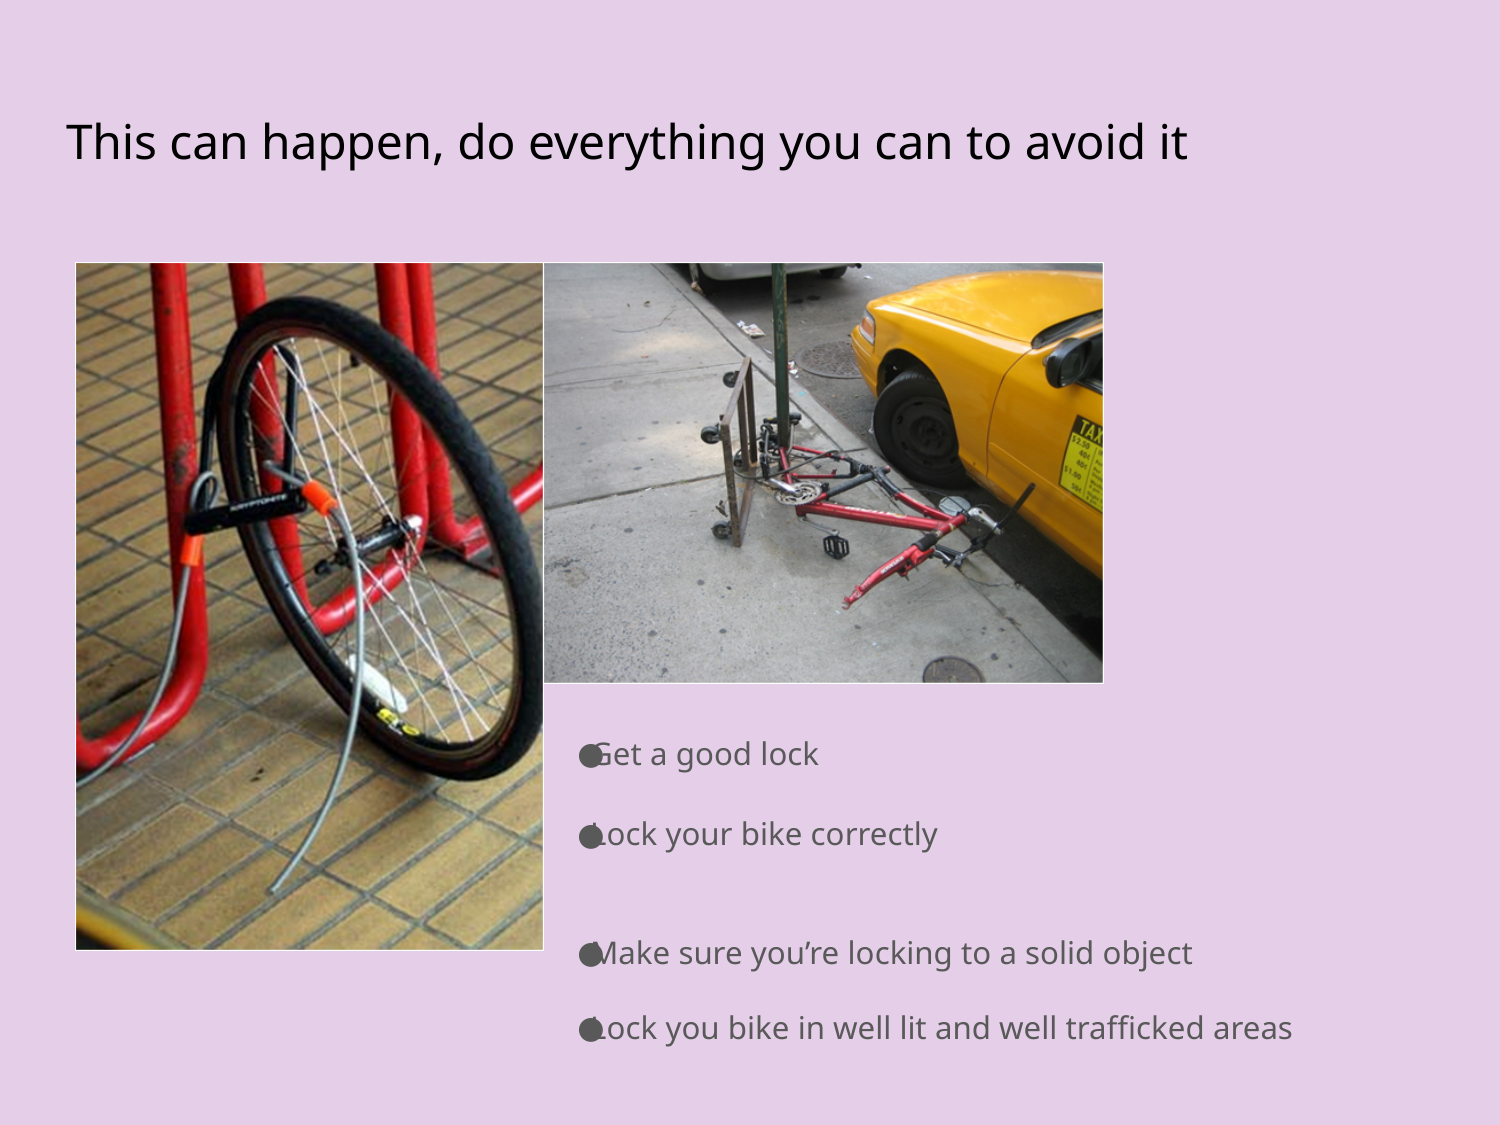

# This can happen, do everything you can to avoid it
Get a good lock
Lock your bike correctly
Make sure you’re locking to a solid object
Lock you bike in well lit and well trafficked areas